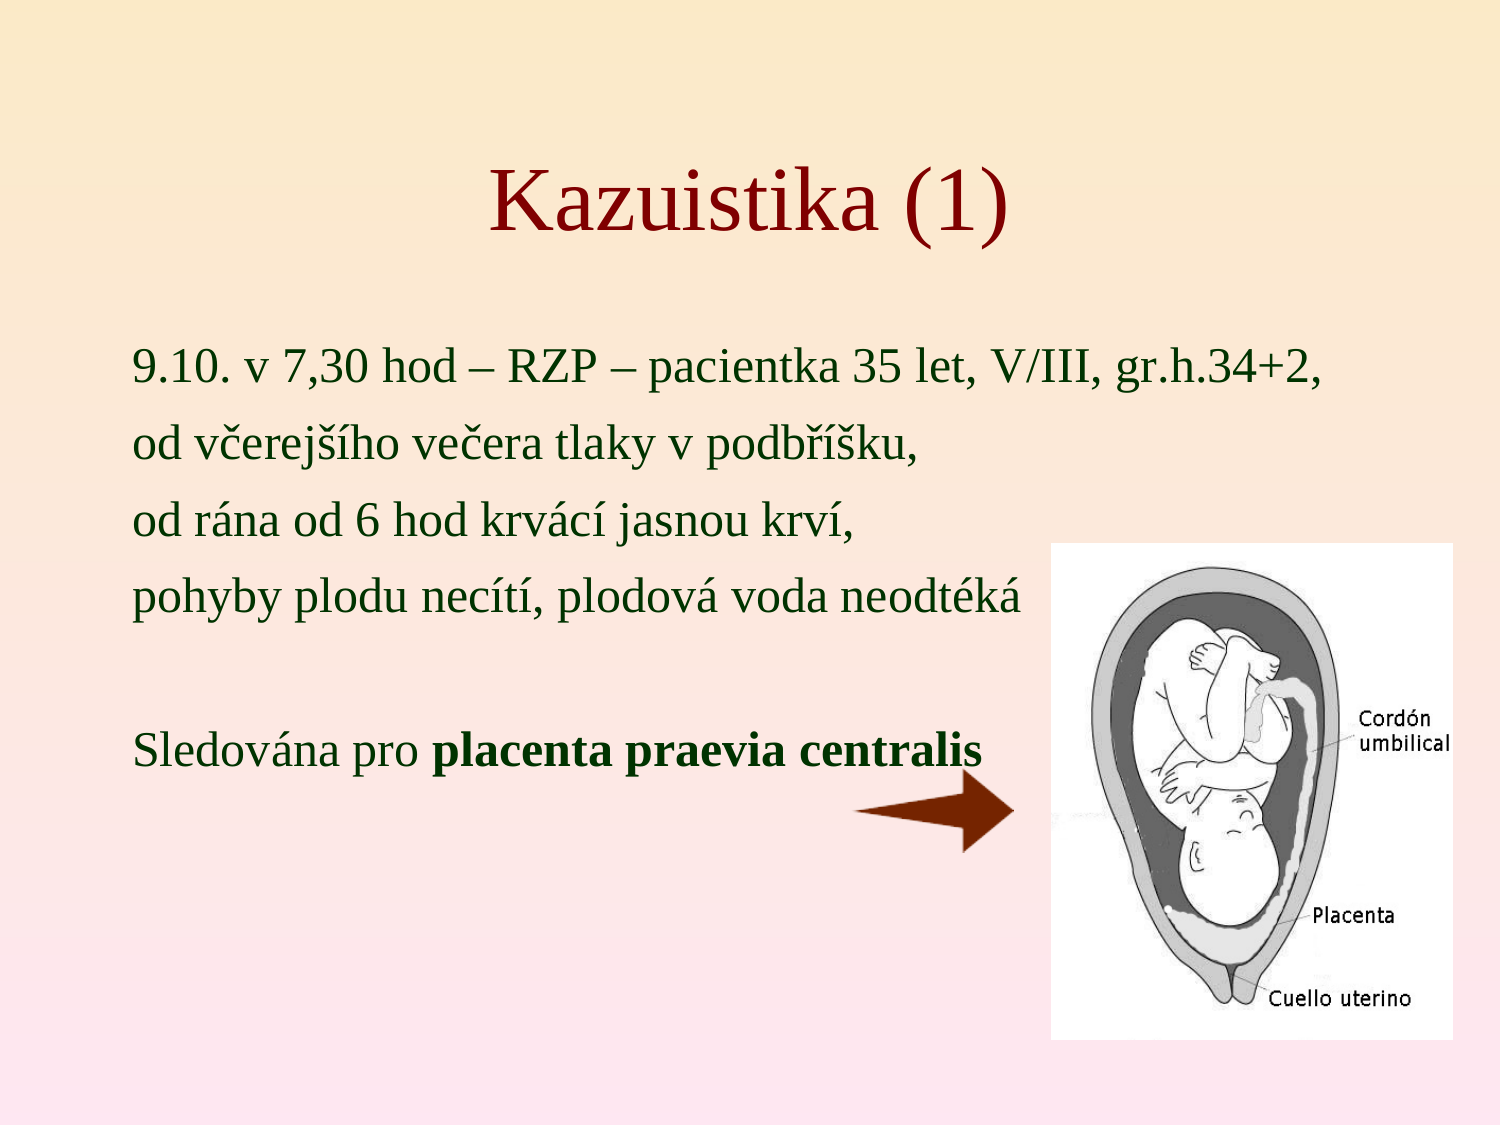

# Kazuistika (1)
9.10. v 7,30 hod – RZP – pacientka 35 let, V/III, gr.h.34+2,
od včerejšího večera tlaky v podbříšku,
od rána od 6 hod krvácí jasnou krví,
pohyby plodu necítí, plodová voda neodtéká
Sledována pro placenta praevia centralis